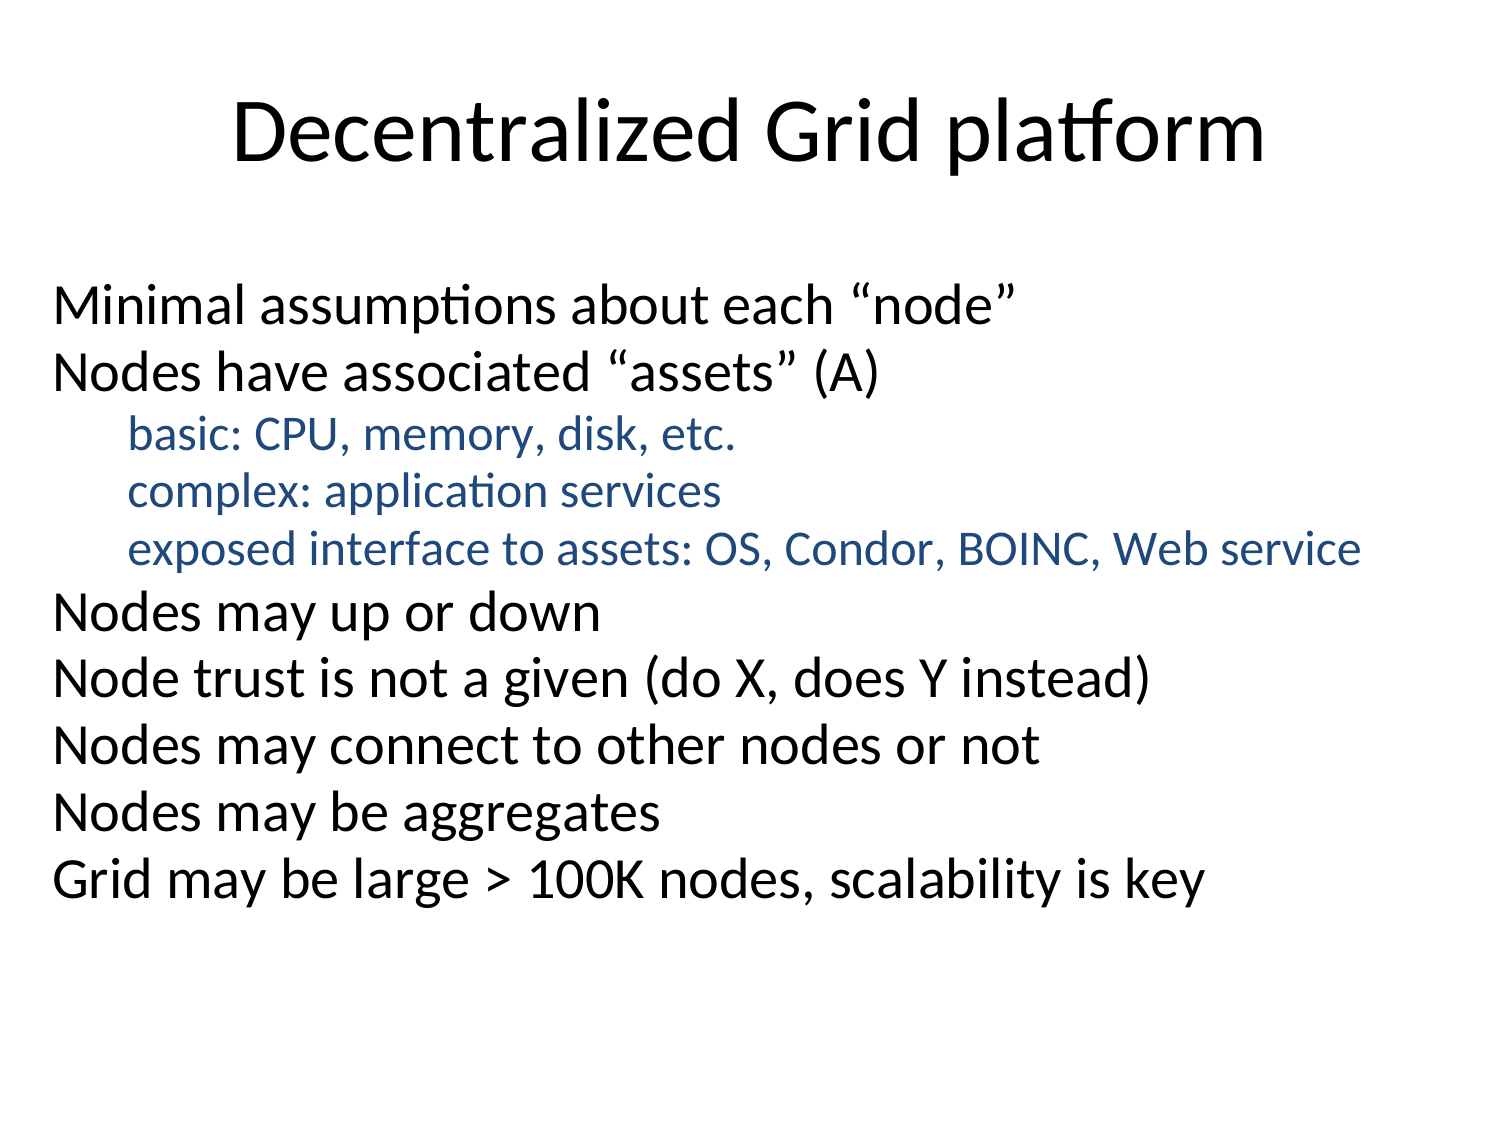

# Decentralized Grid platform
Minimal assumptions about each “node”
Nodes have associated “assets” (A)
basic: CPU, memory, disk, etc.
complex: application services
exposed interface to assets: OS, Condor, BOINC, Web service
Nodes may up or down
Node trust is not a given (do X, does Y instead)
Nodes may connect to other nodes or not
Nodes may be aggregates
Grid may be large > 100K nodes, scalability is key